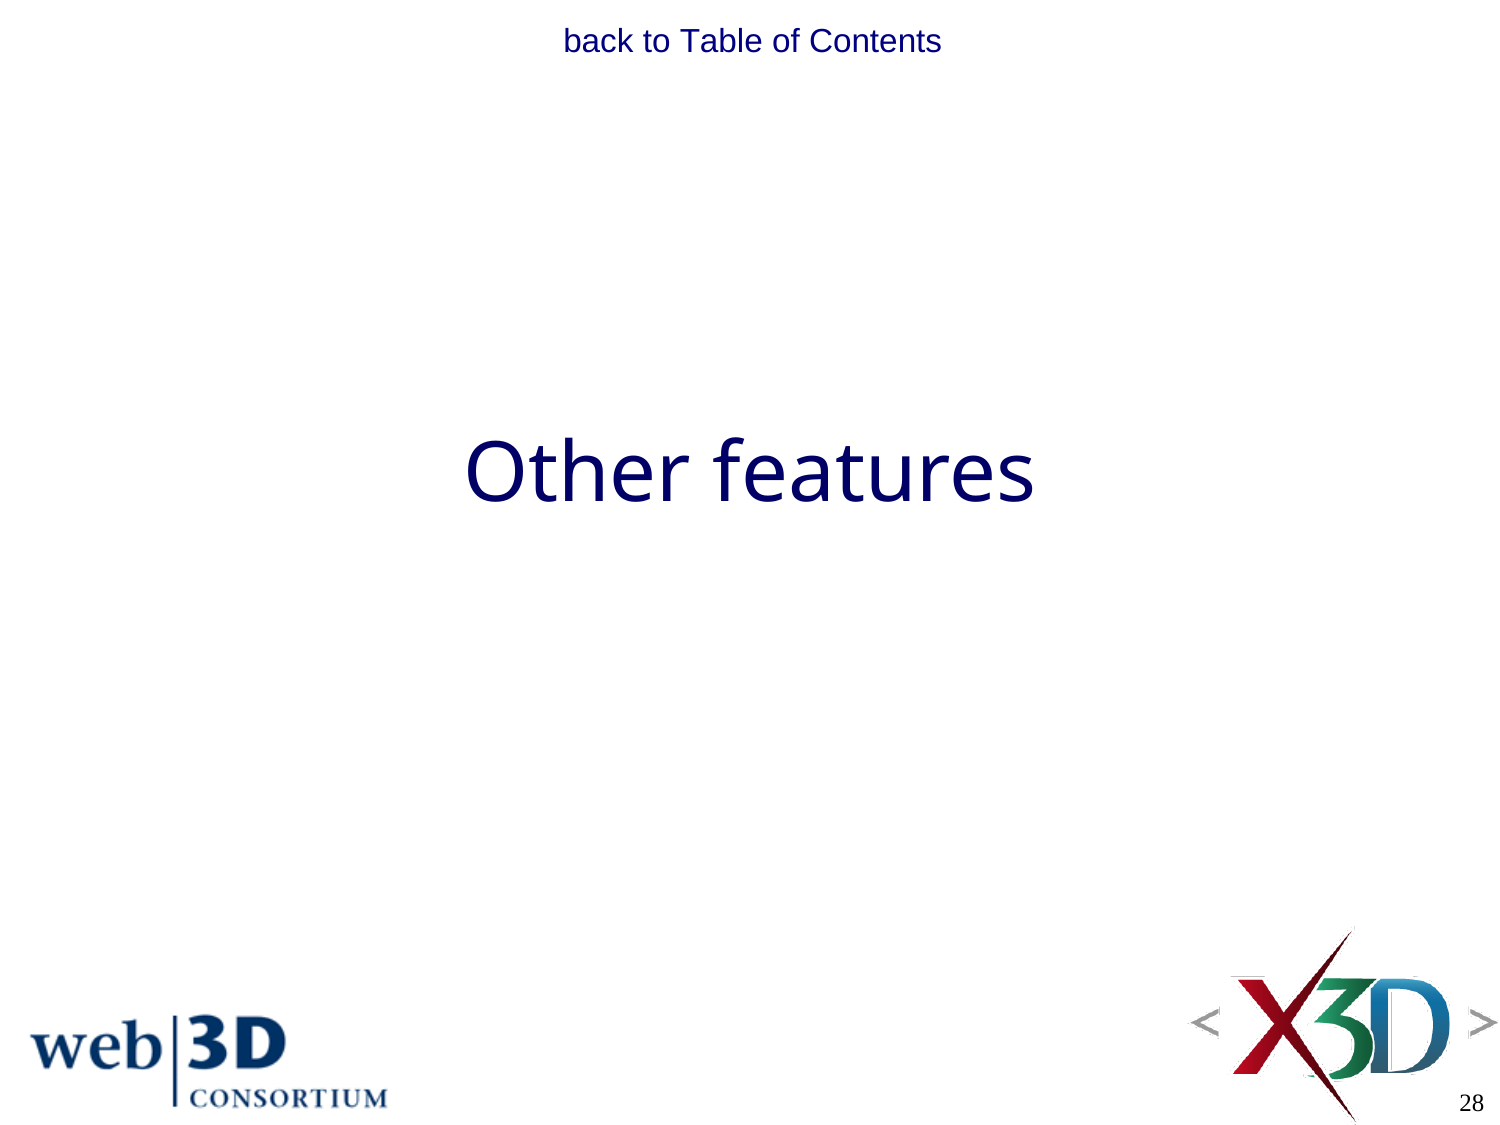

back to Table of Contents
# Other features